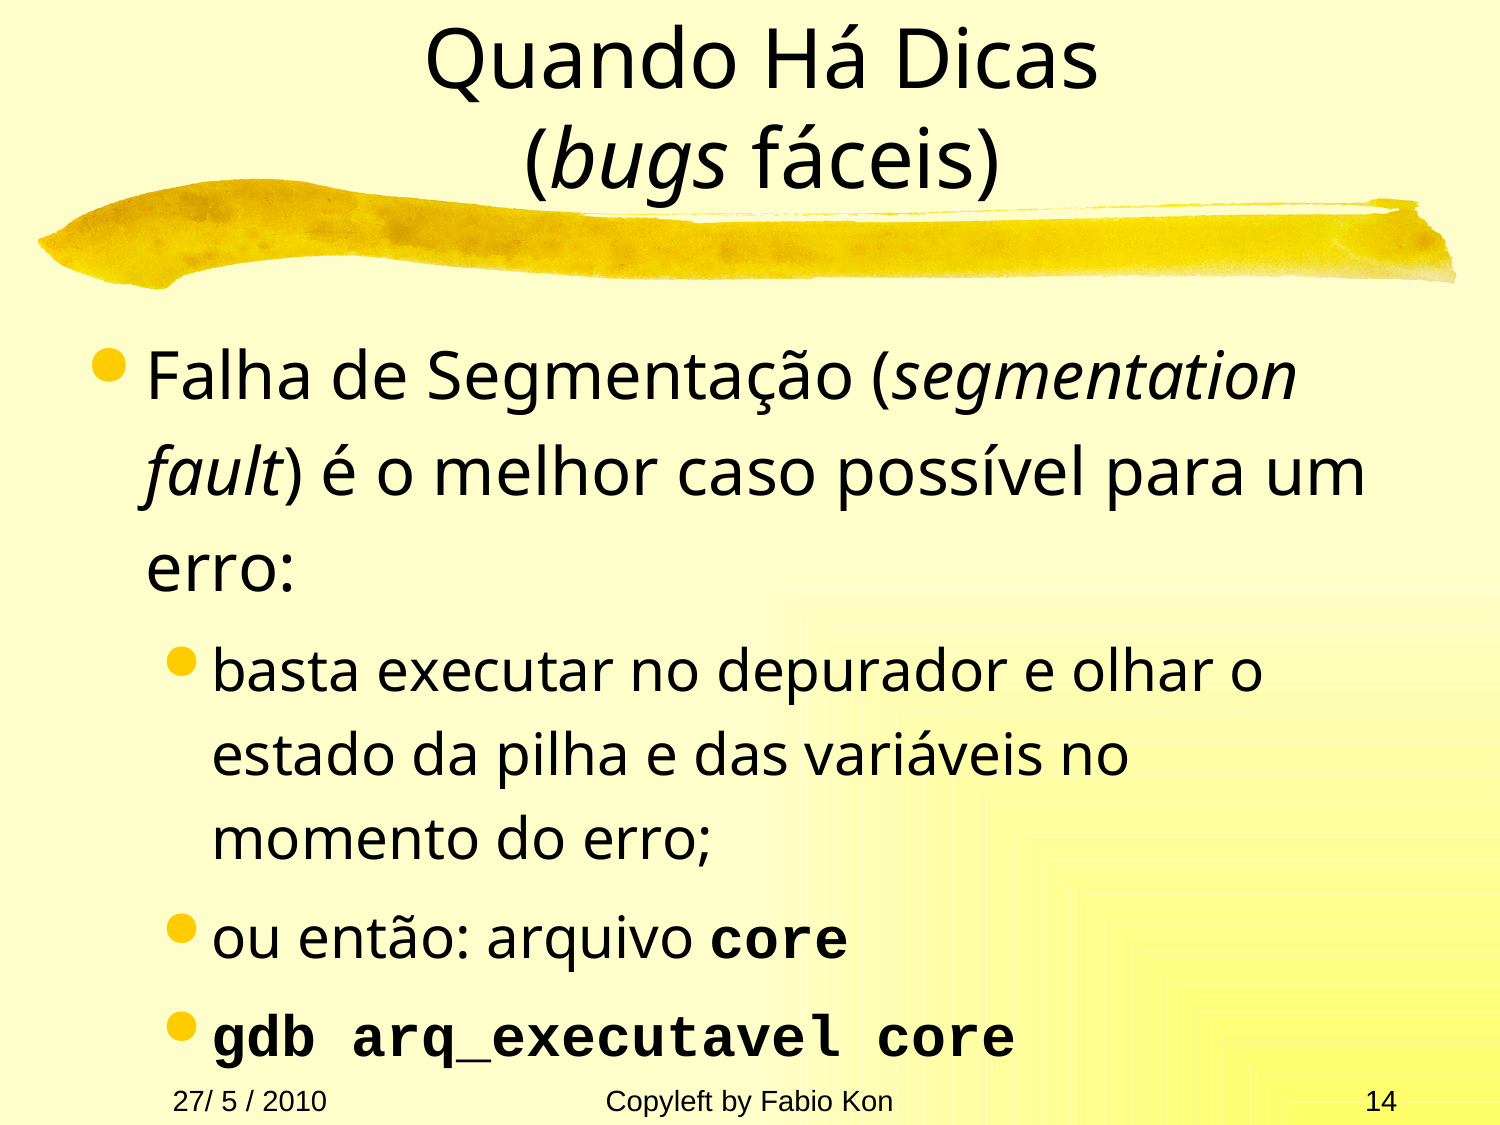

# Quando Há Dicas (bugs fáceis)
Falha de Segmentação (segmentation fault) é o melhor caso possível para um erro:
basta executar no depurador e olhar o estado da pilha e das variáveis no momento do erro;
ou então: arquivo core
gdb arq_executavel core
ECOOP'99 OOOSW
14